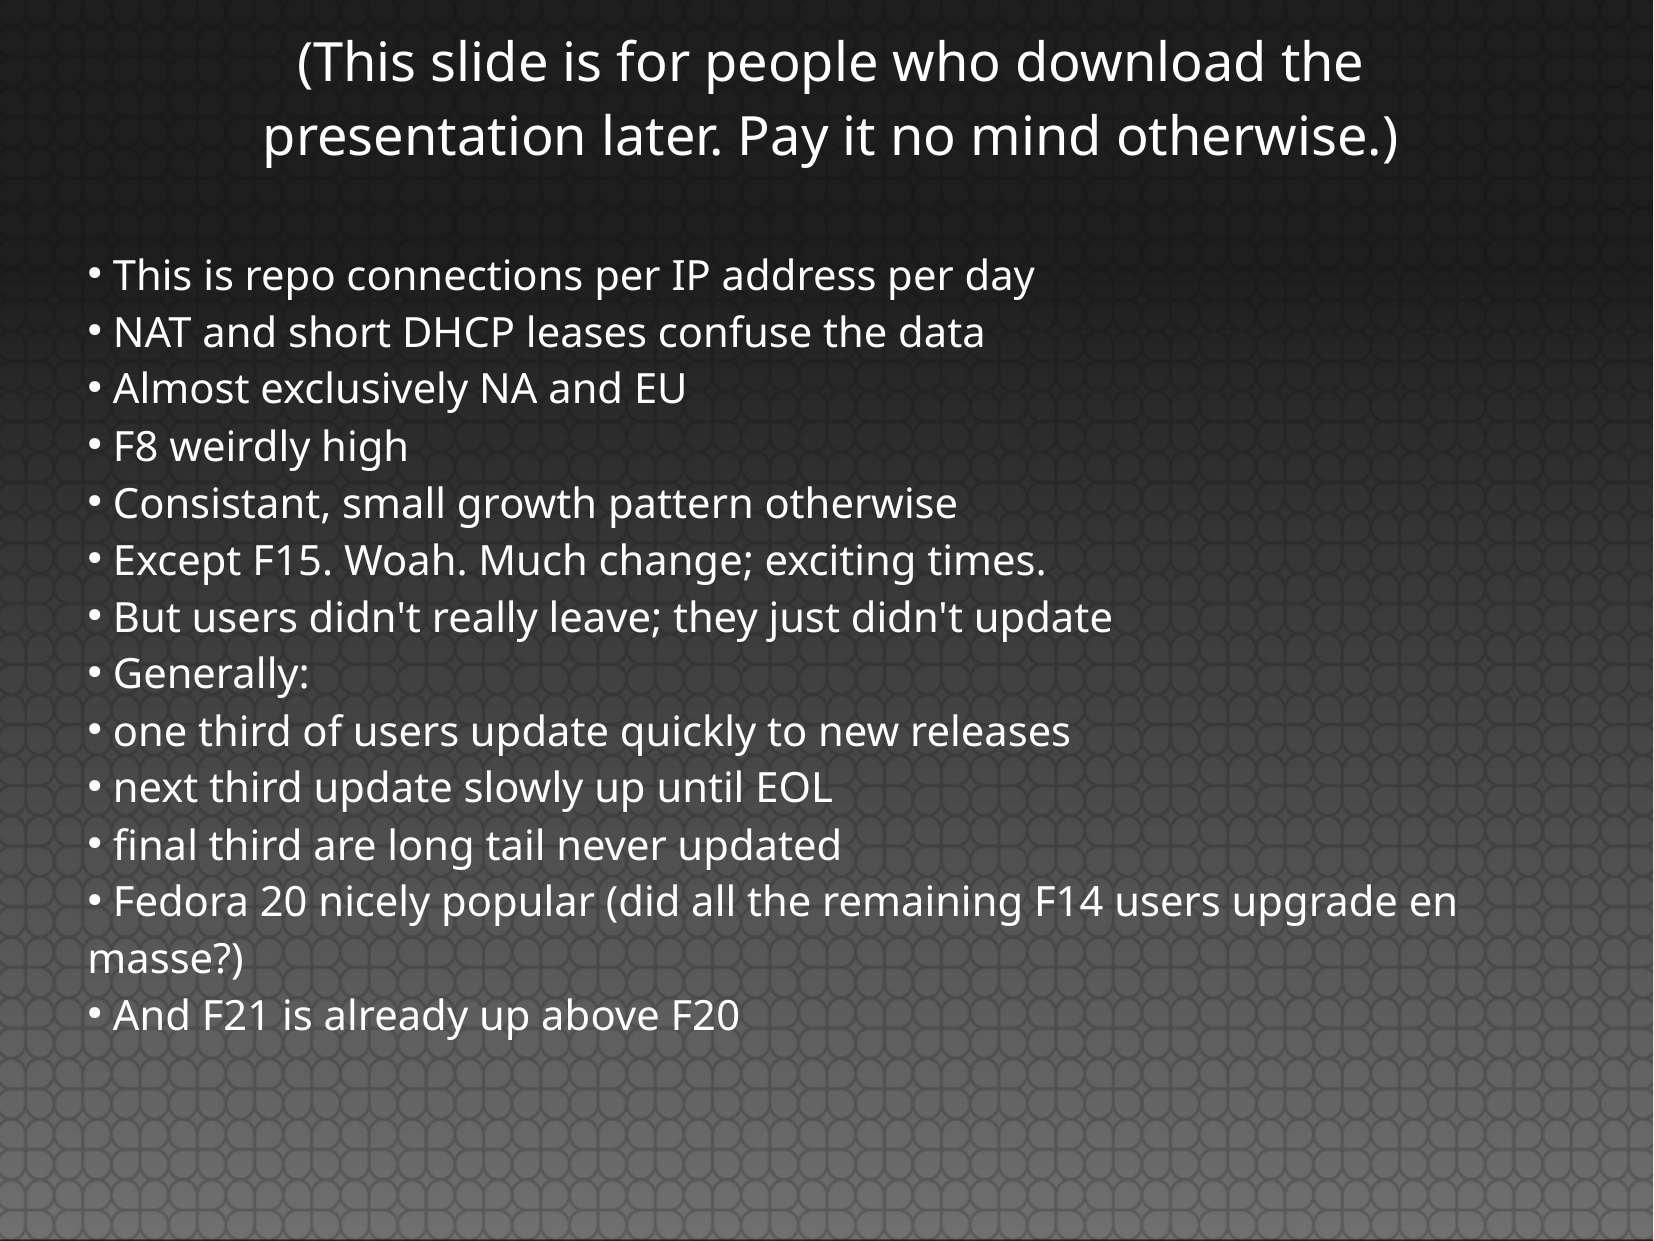

# (This slide is for people who download the
presentation later. Pay it no mind otherwise.)
 This is repo connections per IP address per day
 NAT and short DHCP leases confuse the data
 Almost exclusively NA and EU
 F8 weirdly high
 Consistant, small growth pattern otherwise
 Except F15. Woah. Much change; exciting times.
 But users didn't really leave; they just didn't update
 Generally:
 one third of users update quickly to new releases
 next third update slowly up until EOL
 final third are long tail never updated
 Fedora 20 nicely popular (did all the remaining F14 users upgrade en masse?)
 And F21 is already up above F20